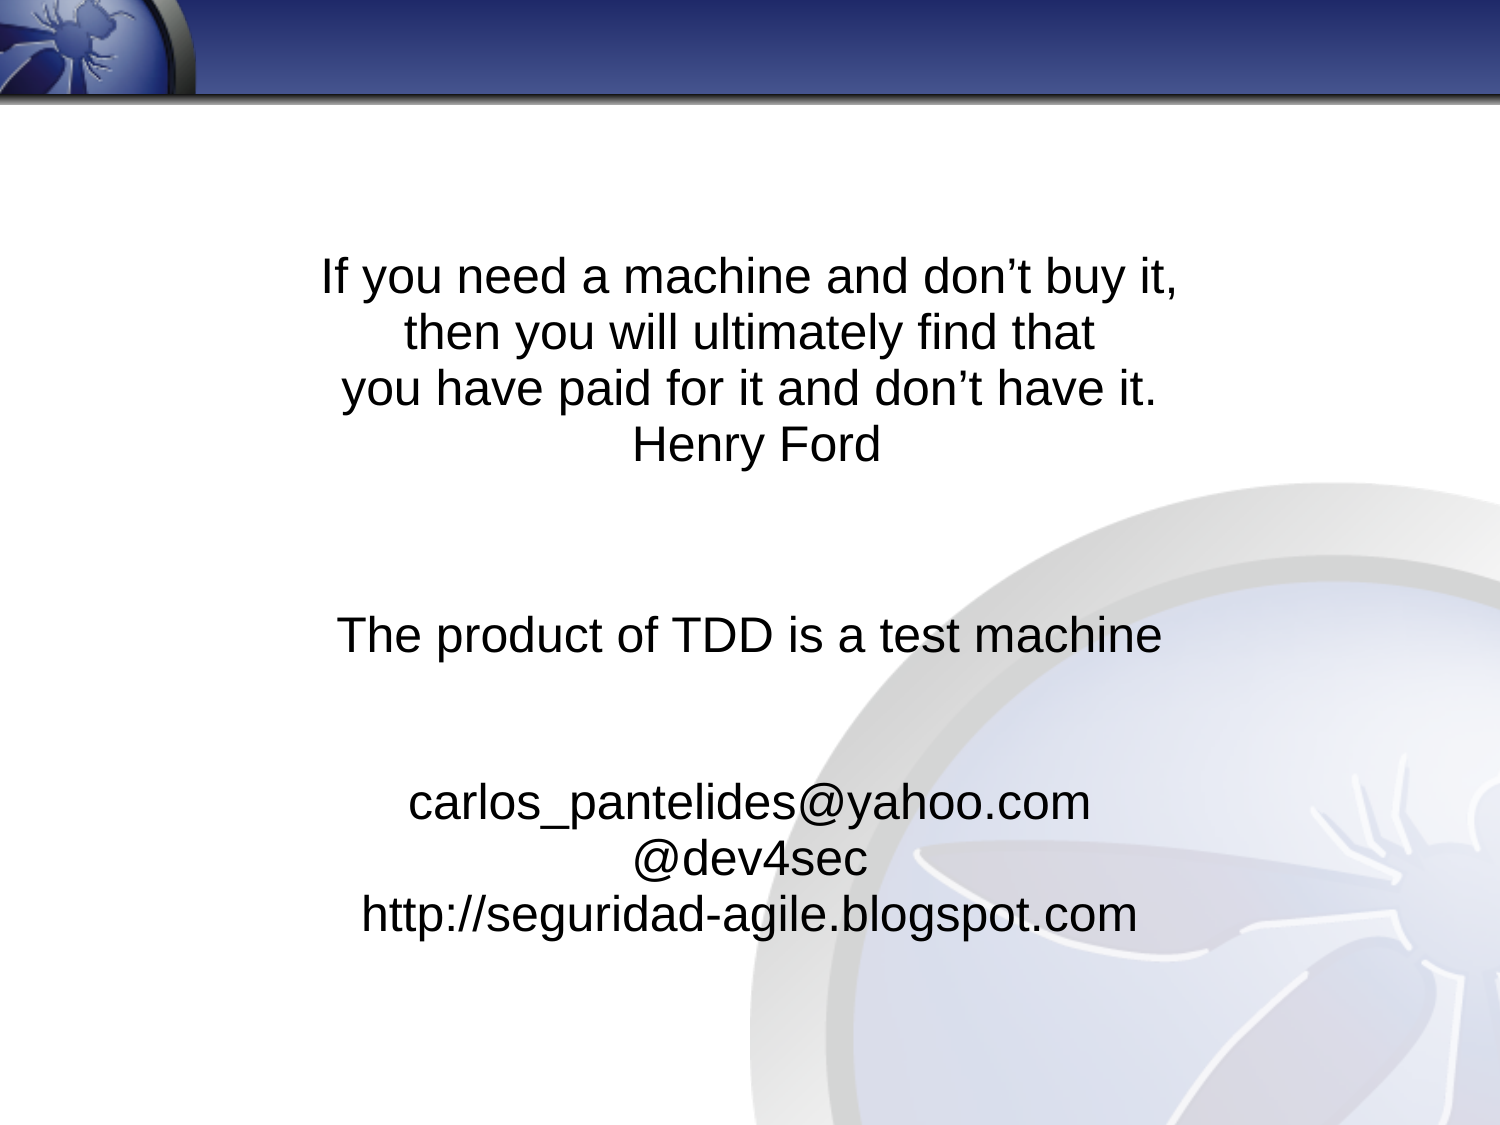

# If you need a machine and don’t buy it,
 then you will ultimately find that
you have paid for it and don’t have it.
 Henry Ford
The product of TDD is a test machine
carlos_pantelides@yahoo.com
@dev4sec
http://seguridad-agile.blogspot.com